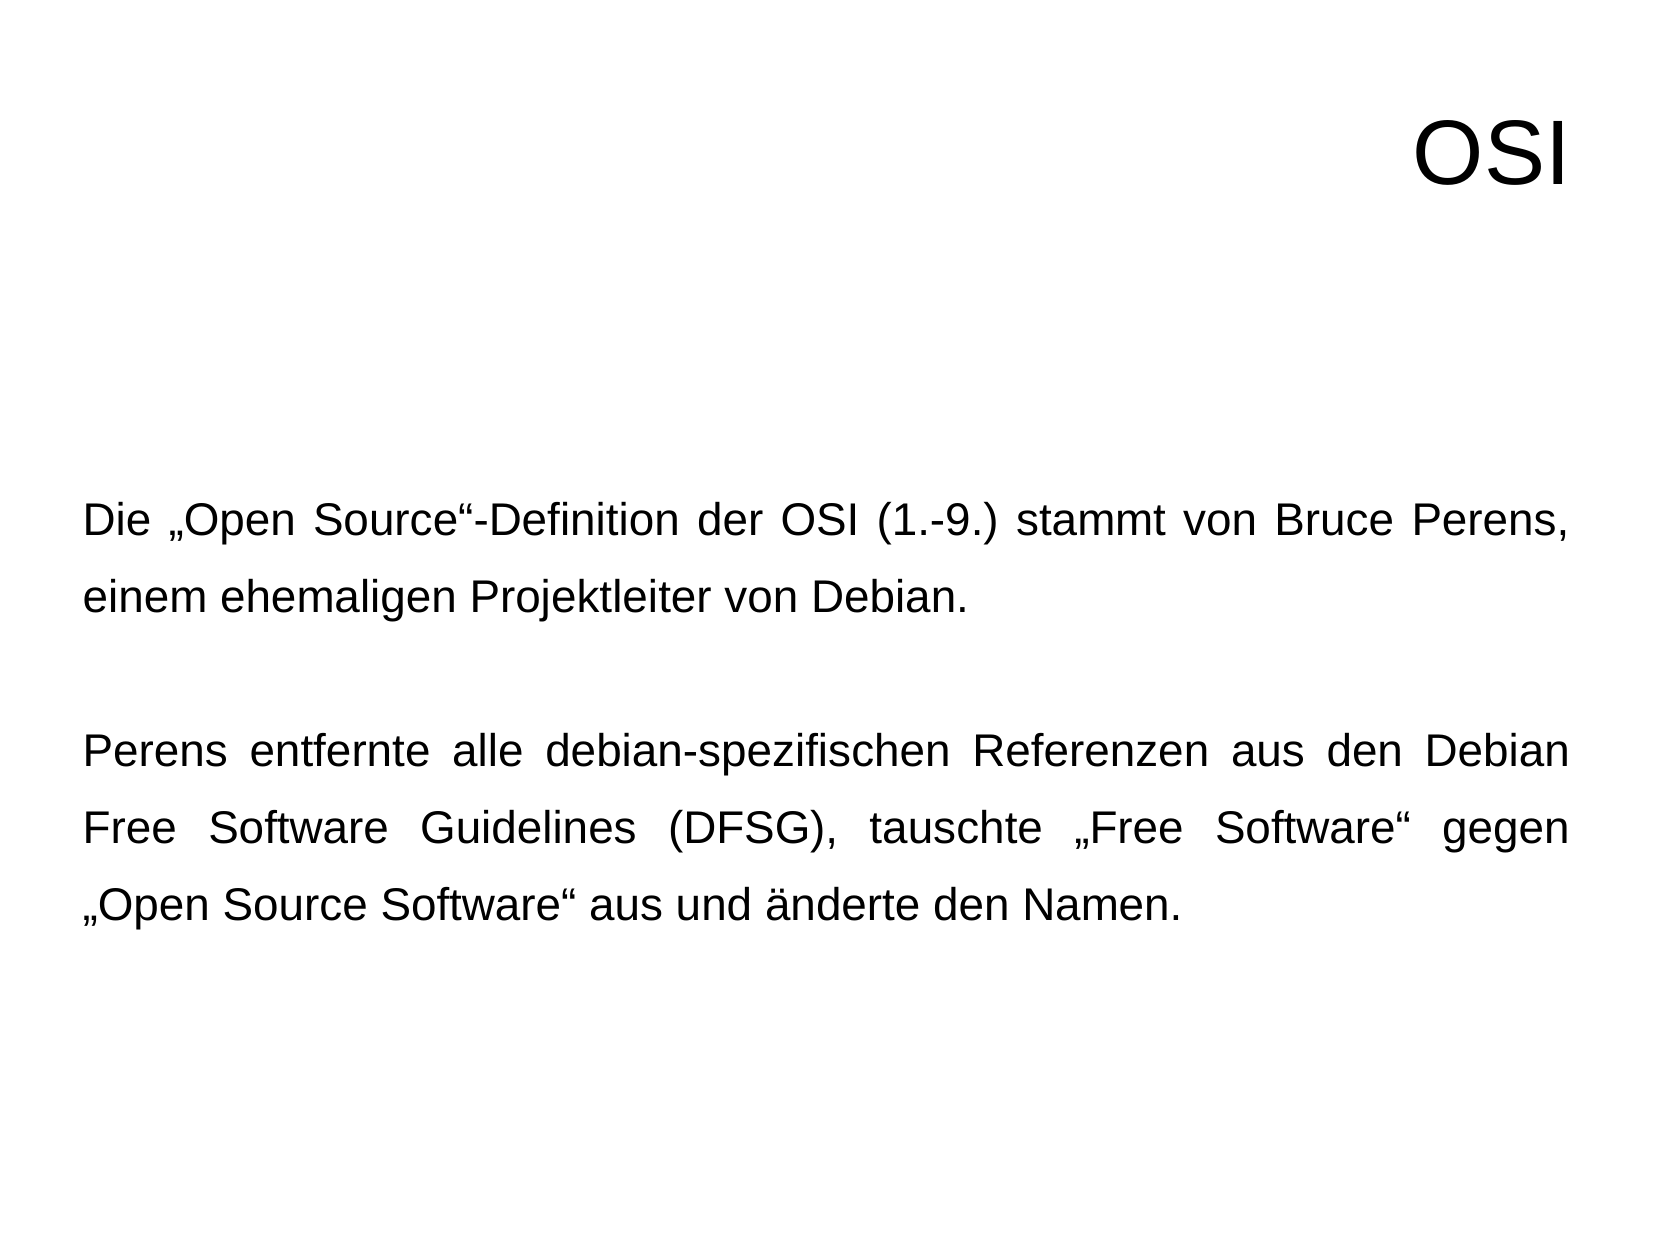

# OSI
Die „Open Source“-Definition der OSI (1.-9.) stammt von Bruce Perens, einem ehemaligen Projektleiter von Debian.
Perens entfernte alle debian-spezifischen Referenzen aus den Debian Free Software Guidelines (DFSG), tauschte „Free Software“ gegen „Open Source Software“ aus und änderte den Namen.